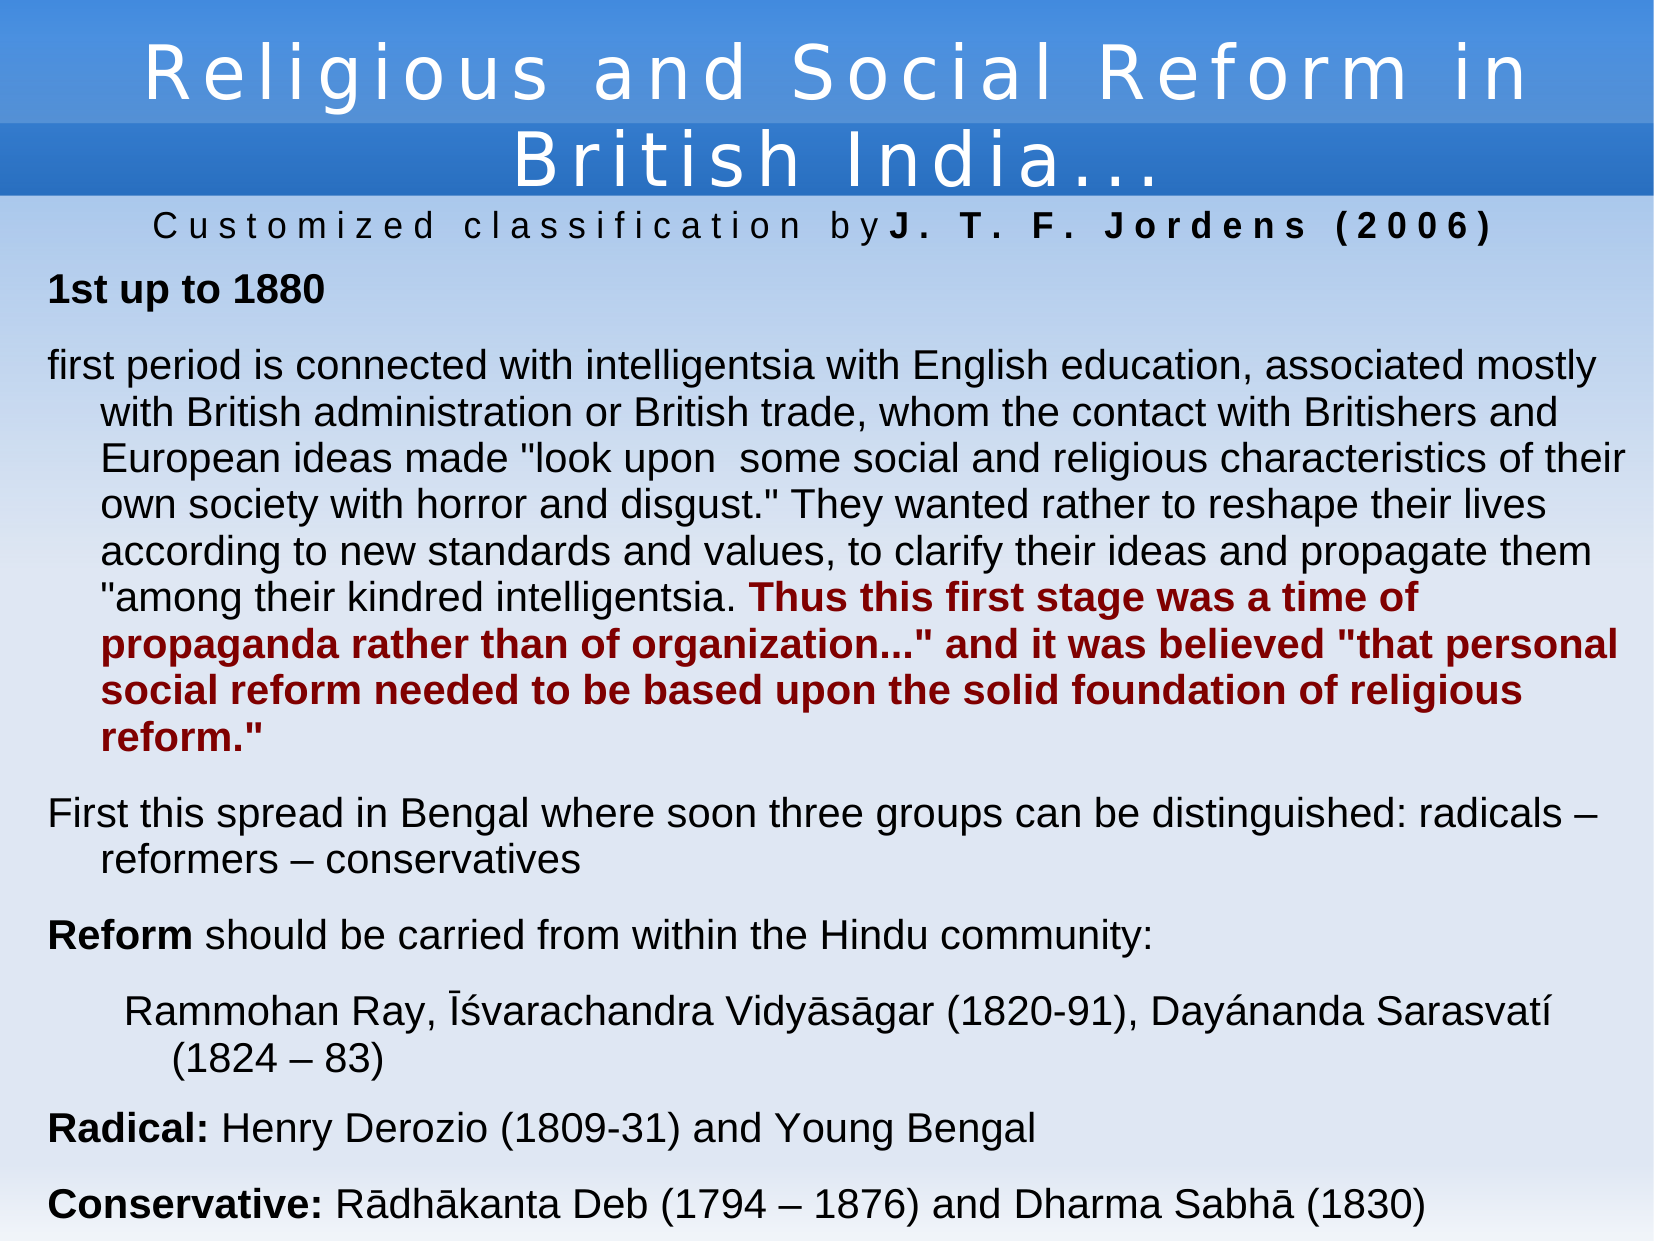

# Religious and Social Reform in British India... Customized classification byJ. T. F. Jordens (2006)
1st up to 1880
first period is connected with intelligentsia with English education, associated mostly with British administration or British trade, whom the contact with Britishers and European ideas made "look upon some social and religious characteristics of their own society with horror and disgust." They wanted rather to reshape their lives according to new standards and values, to clarify their ideas and propagate them "among their kindred intelligentsia. Thus this first stage was a time of propaganda rather than of organization..." and it was believed "that personal social reform needed to be based upon the solid foundation of religious reform."
First this spread in Bengal where soon three groups can be distinguished: radicals – reformers – conservatives
Reform should be carried from within the Hindu community:
Rammohan Ray, Īśvarachandra Vidyāsāgar (1820-91), Dayánanda Sarasvatí (1824 – 83)
Radical: Henry Derozio (1809-31) and Young Bengal
Conservative: Rādhākanta Deb (1794 – 1876) and Dharma Sabhā (1830)